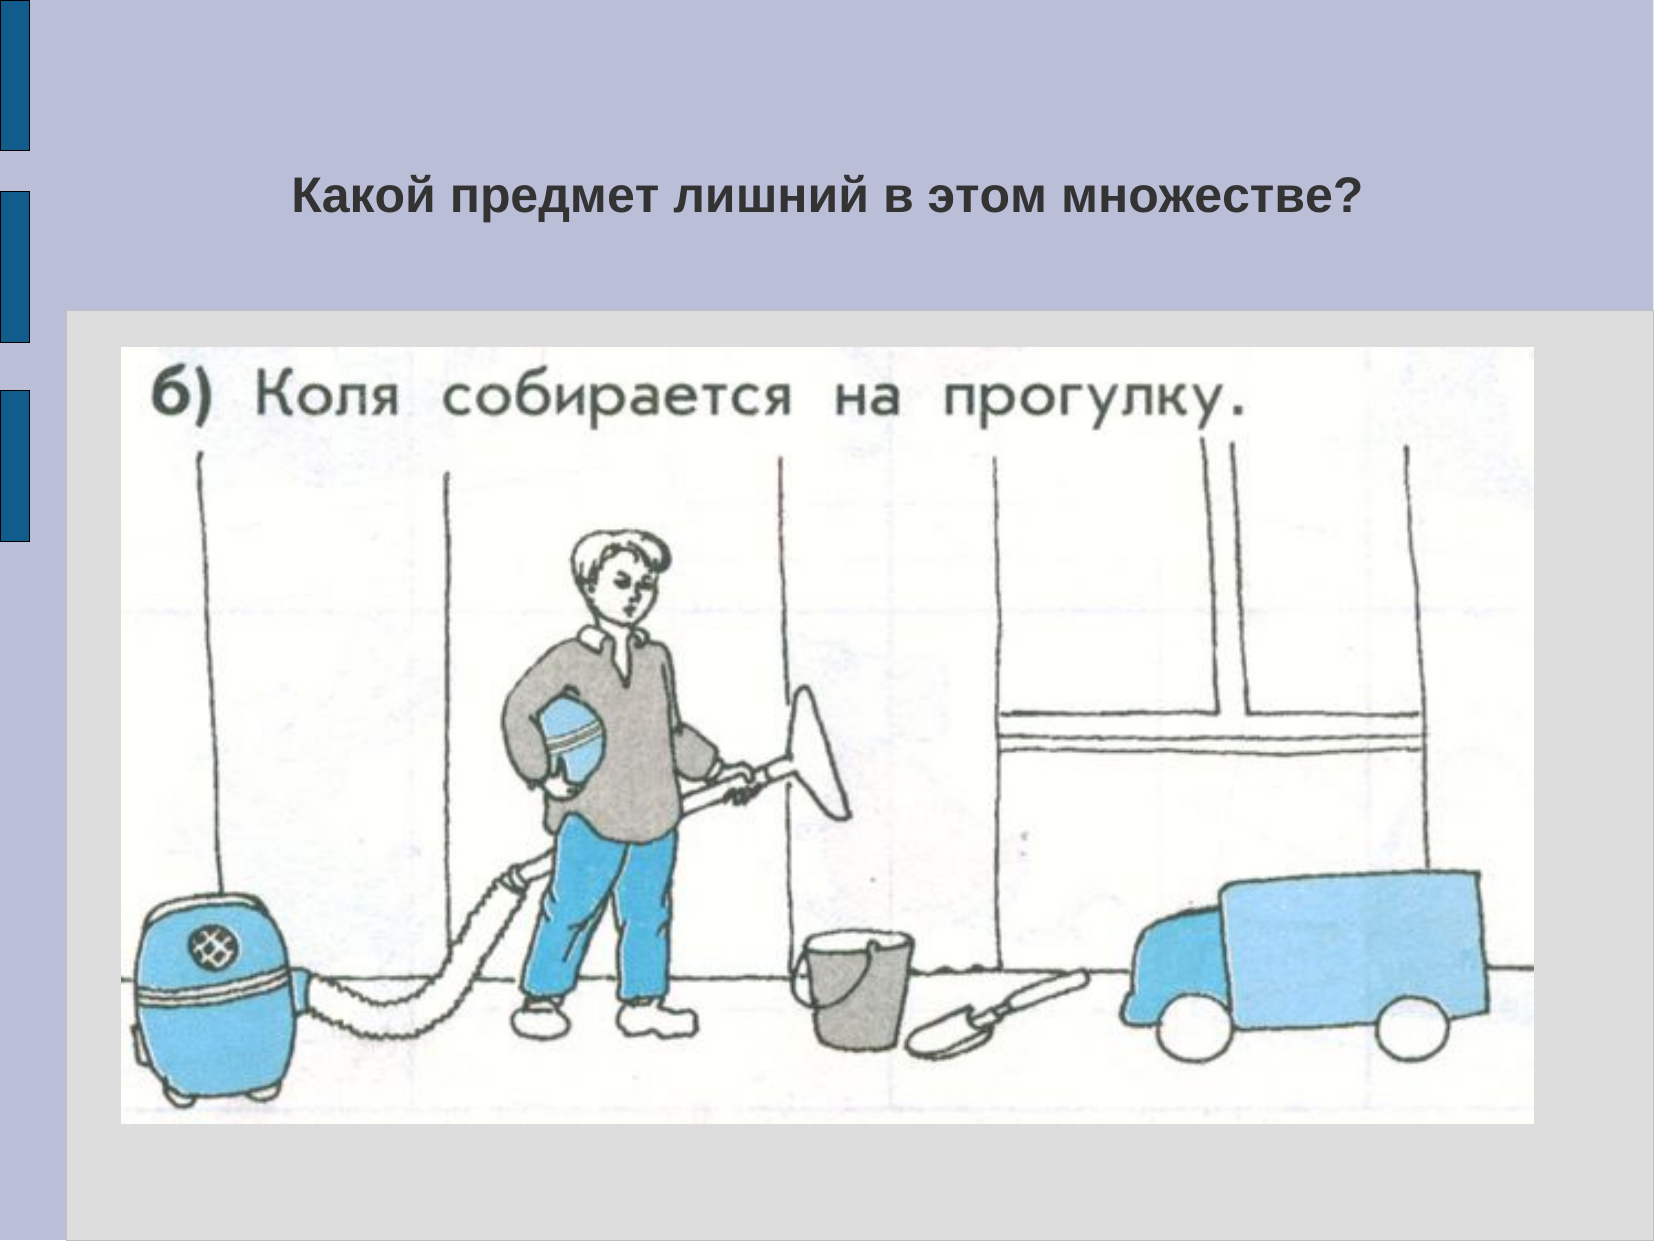

# Какой предмет лишний в этом множестве?